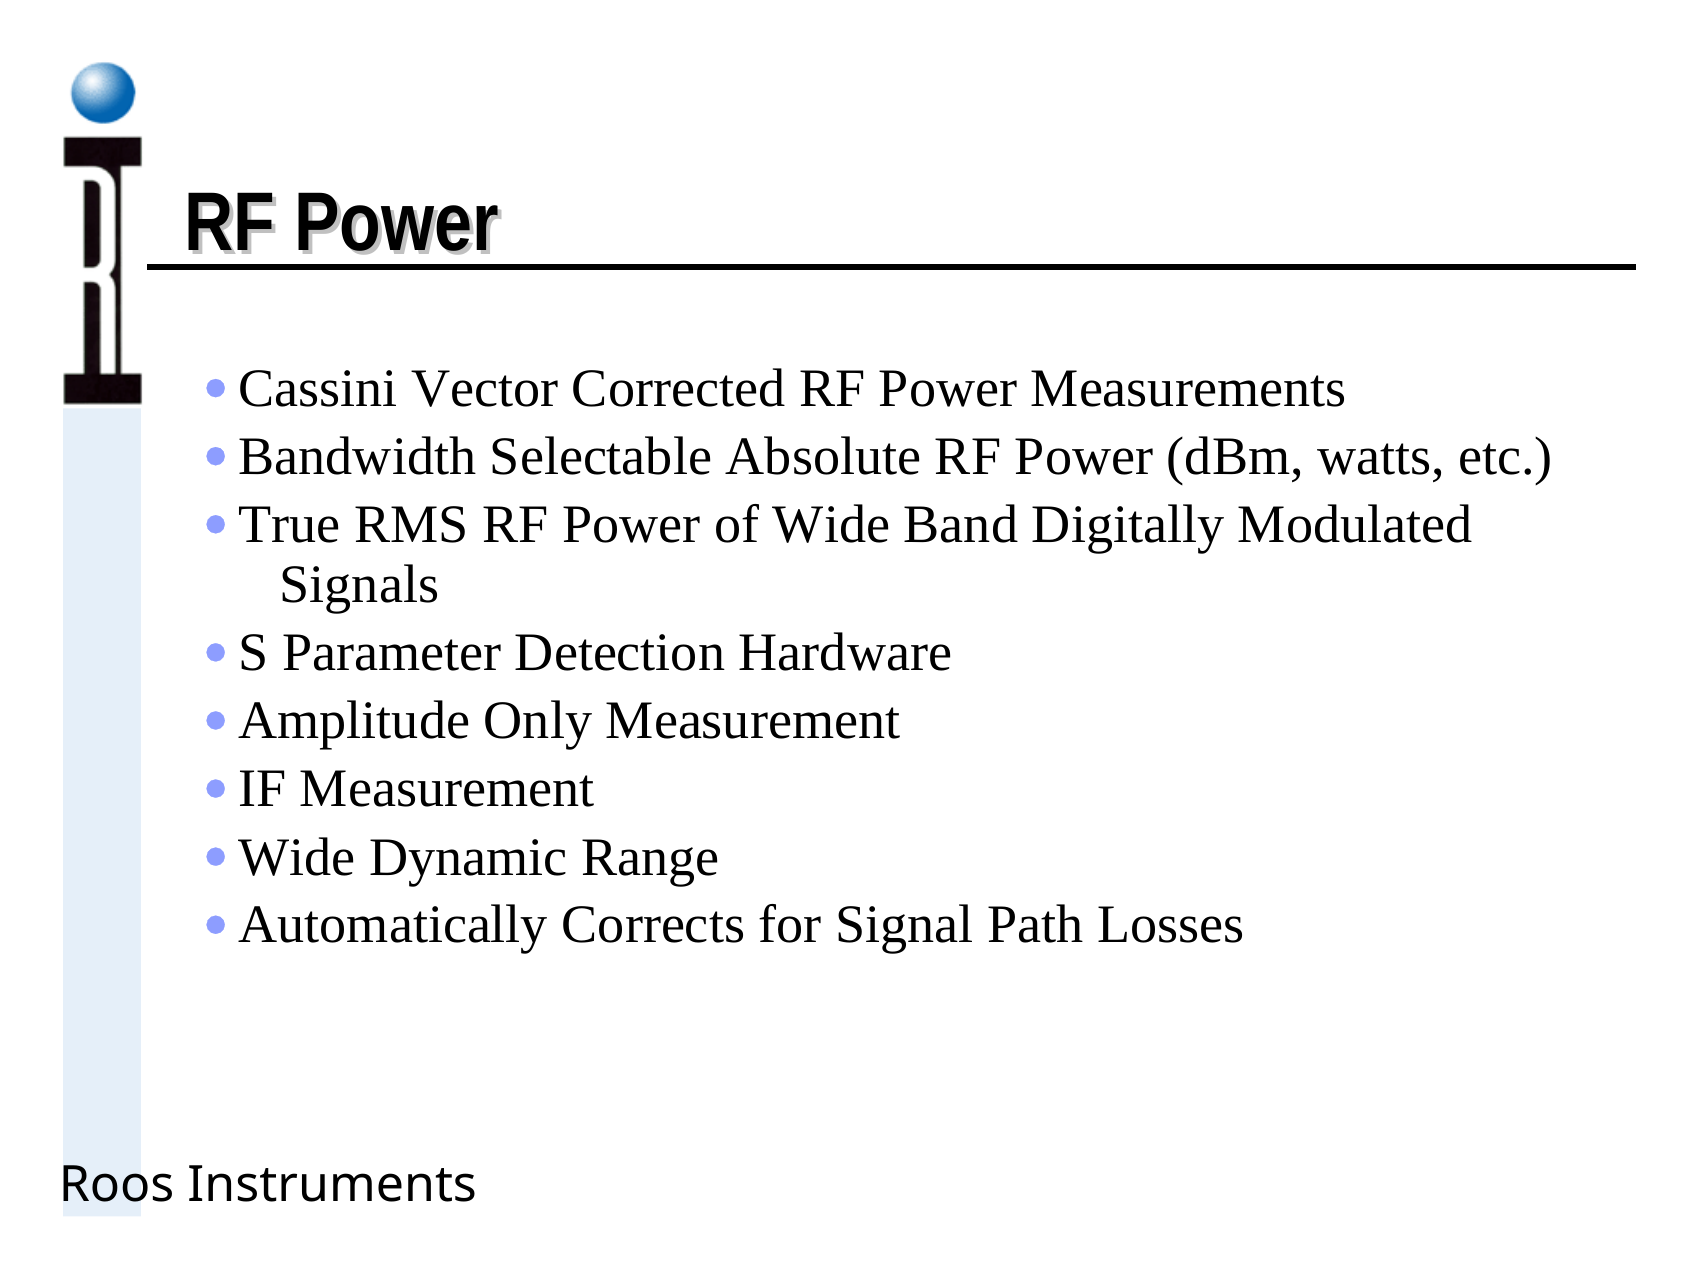

RF Power
Cassini Vector Corrected RF Power Measurements
Bandwidth Selectable Absolute RF Power (dBm, watts, etc.)
True RMS RF Power of Wide Band Digitally Modulated Signals
S Parameter Detection Hardware
Amplitude Only Measurement
IF Measurement
Wide Dynamic Range
Automatically Corrects for Signal Path Losses